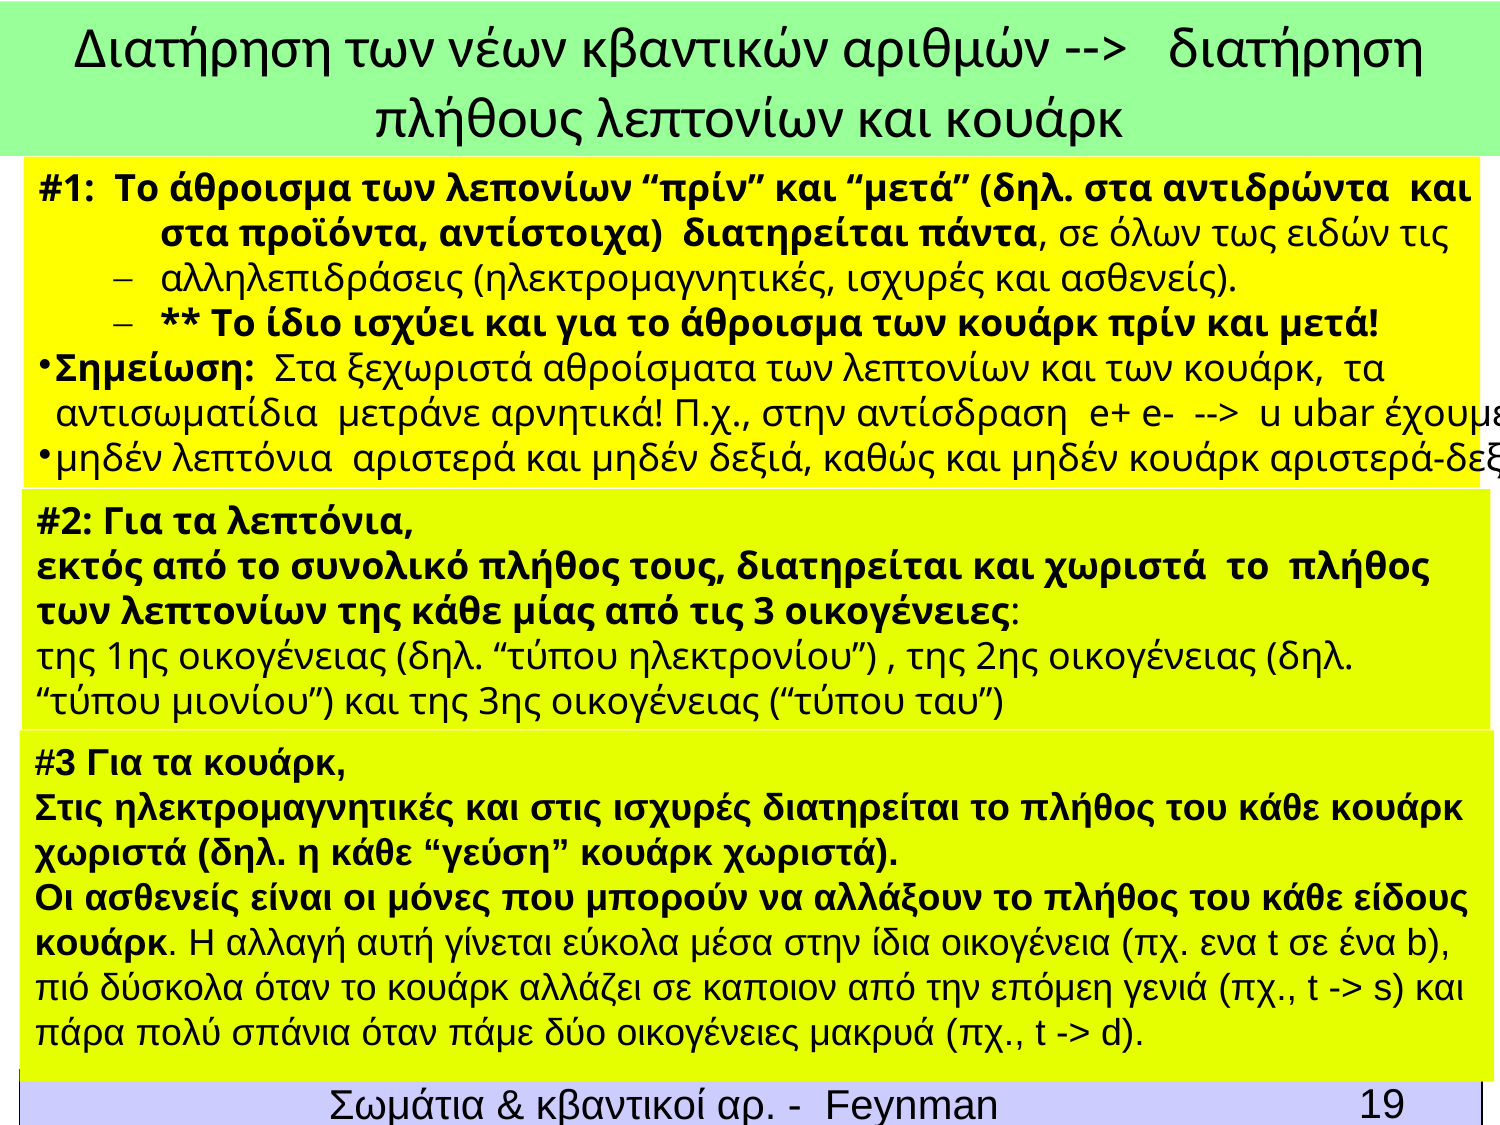

Διατήρηση των νέων κβαντικών αριθμών --> διατήρηση πλήθους λεπτονίων και κουάρκ
#1: Το άθροισμα των λεπονίων “πρίν” και “μετά” (δηλ. στα αντιδρώντα και
στα προϊόντα, αντίστοιχα) διατηρείται πάντα, σε όλων τως ειδών τις
αλληλεπιδράσεις (ηλεκτρομαγνητικές, ισχυρές και ασθενείς).
** Το ίδιο ισχύει και για το άθροισμα των κουάρκ πρίν και μετά!
Σημείωση: Στα ξεχωριστά αθροίσματα των λεπτονίων και των κουάρκ, τα
αντισωματίδια μετράνε αρνητικά! Π.χ., στην αντίσδραση e+ e- --> u ubar έχουμε
μηδέν λεπτόνια αριστερά και μηδέν δεξιά, καθώς και μηδέν κουάρκ αριστερά-δεξιά!
#2: Για τα λεπτόνια,
εκτός από το συνολικό πλήθος τους, διατηρείται και χωριστά το πλήθος των λεπτονίων της κάθε μίας από τις 3 οικογένειες:
της 1ης οικογένειας (δηλ. “τύπου ηλεκτρονίου”) , της 2ης οικογένειας (δηλ. “τύπου μιονίου”) και της 3ης οικογένειας (“τύπου ταυ”)
#3 Για τα κουάρκ,
Στις ηλεκτρομαγνητικές και στις ισχυρές διατηρείται το πλήθος του κάθε κουάρκ χωριστά (δηλ. η κάθε “γεύση” κουάρκ χωριστά).
Οι ασθενείς είναι οι μόνες που μπορούν να αλλάξουν το πλήθος του κάθε είδους κουάρκ. Η αλλαγή αυτή γίνεται εύκολα μέσα στην ίδια οικογένεια (πχ. ενα t σε ένα b), πιό δύσκολα όταν το κουάρκ αλλάζει σε καποιον από την επόμεη γενιά (πχ., t -> s) και πάρα πολύ σπάνια όταν πάμε δύο οικογένειες μακρυά (πχ., t -> d).
19
Σωμάτια & κβαντικοί αρ. - Feynman